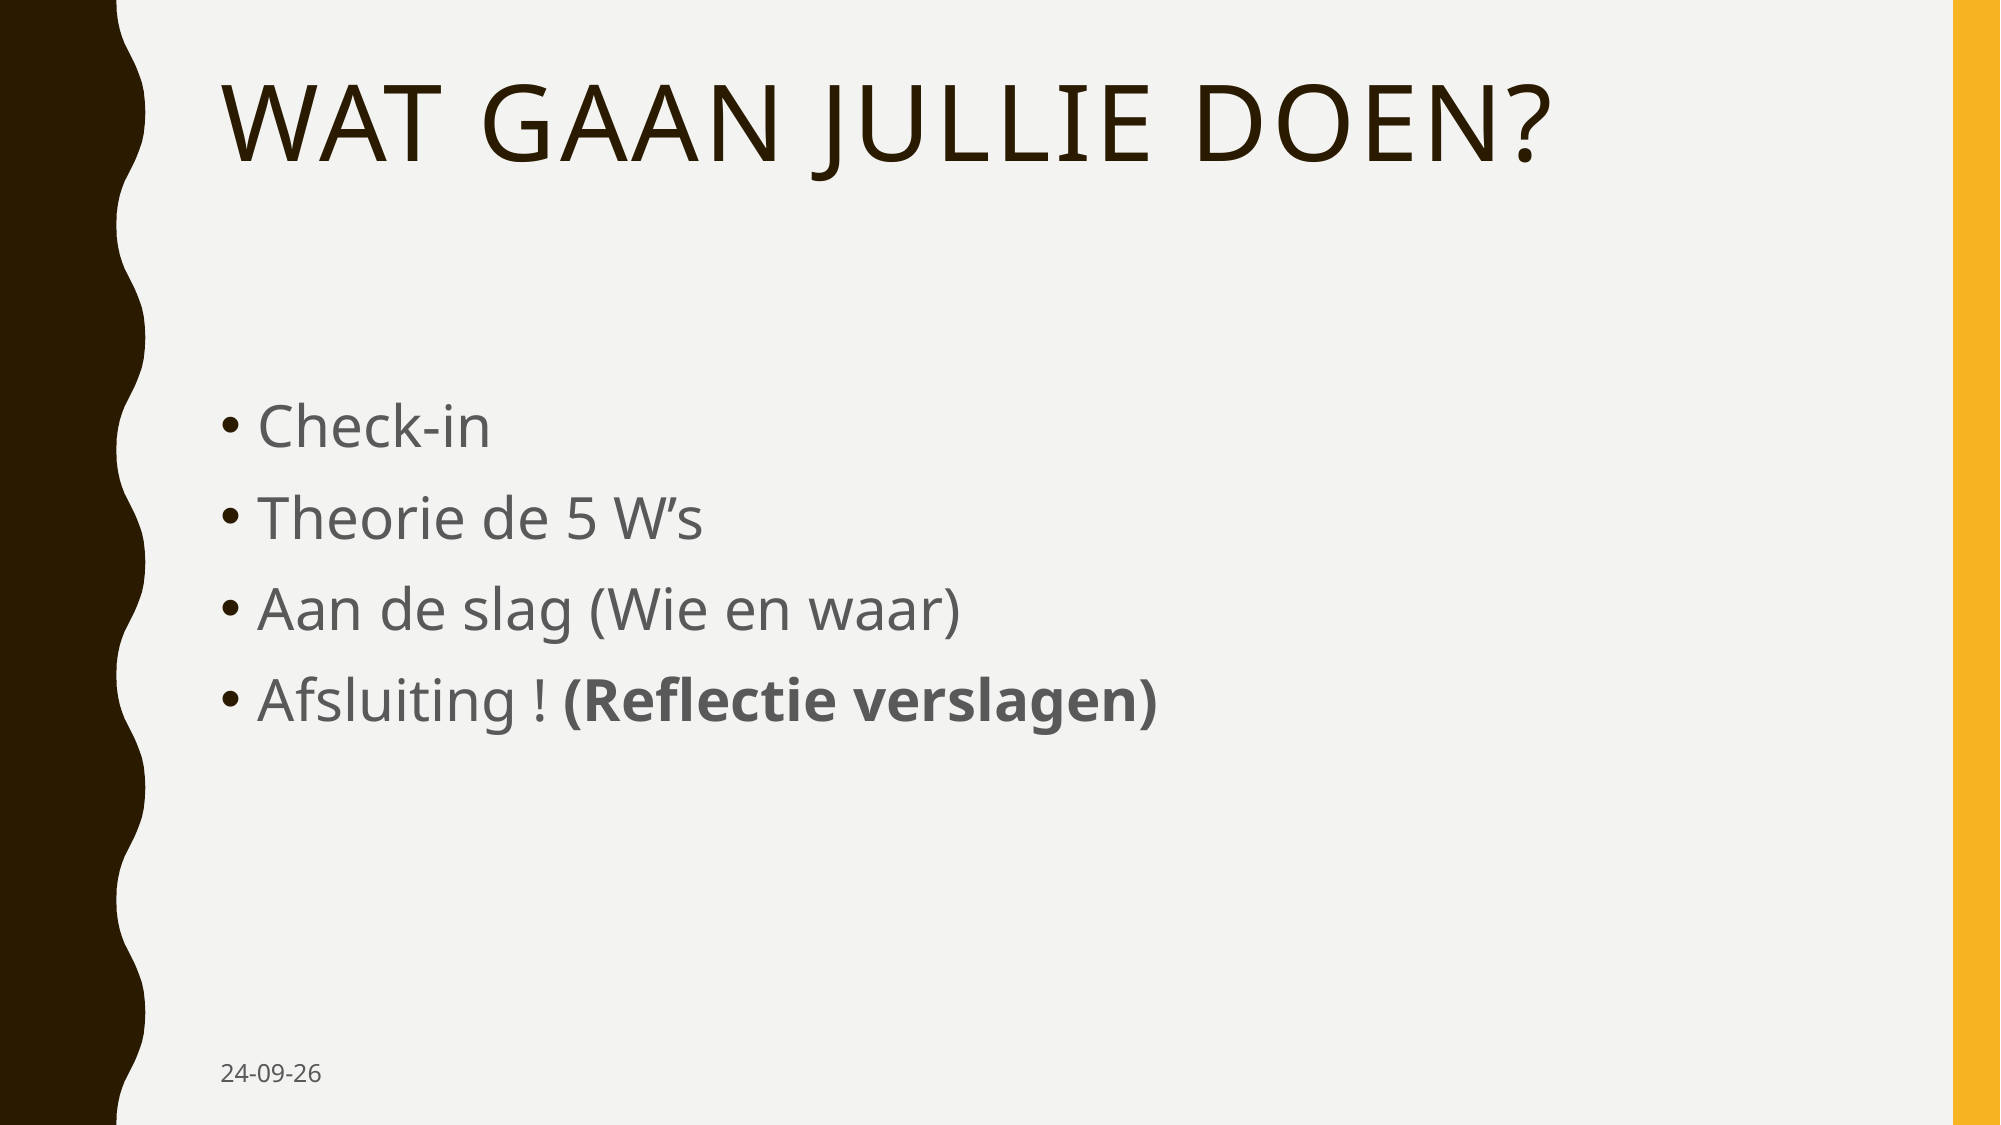

# Wat gaan jullie doen?
Check-in
Theorie de 5 W’s
Aan de slag (Wie en waar)
Afsluiting ! (Reflectie verslagen)